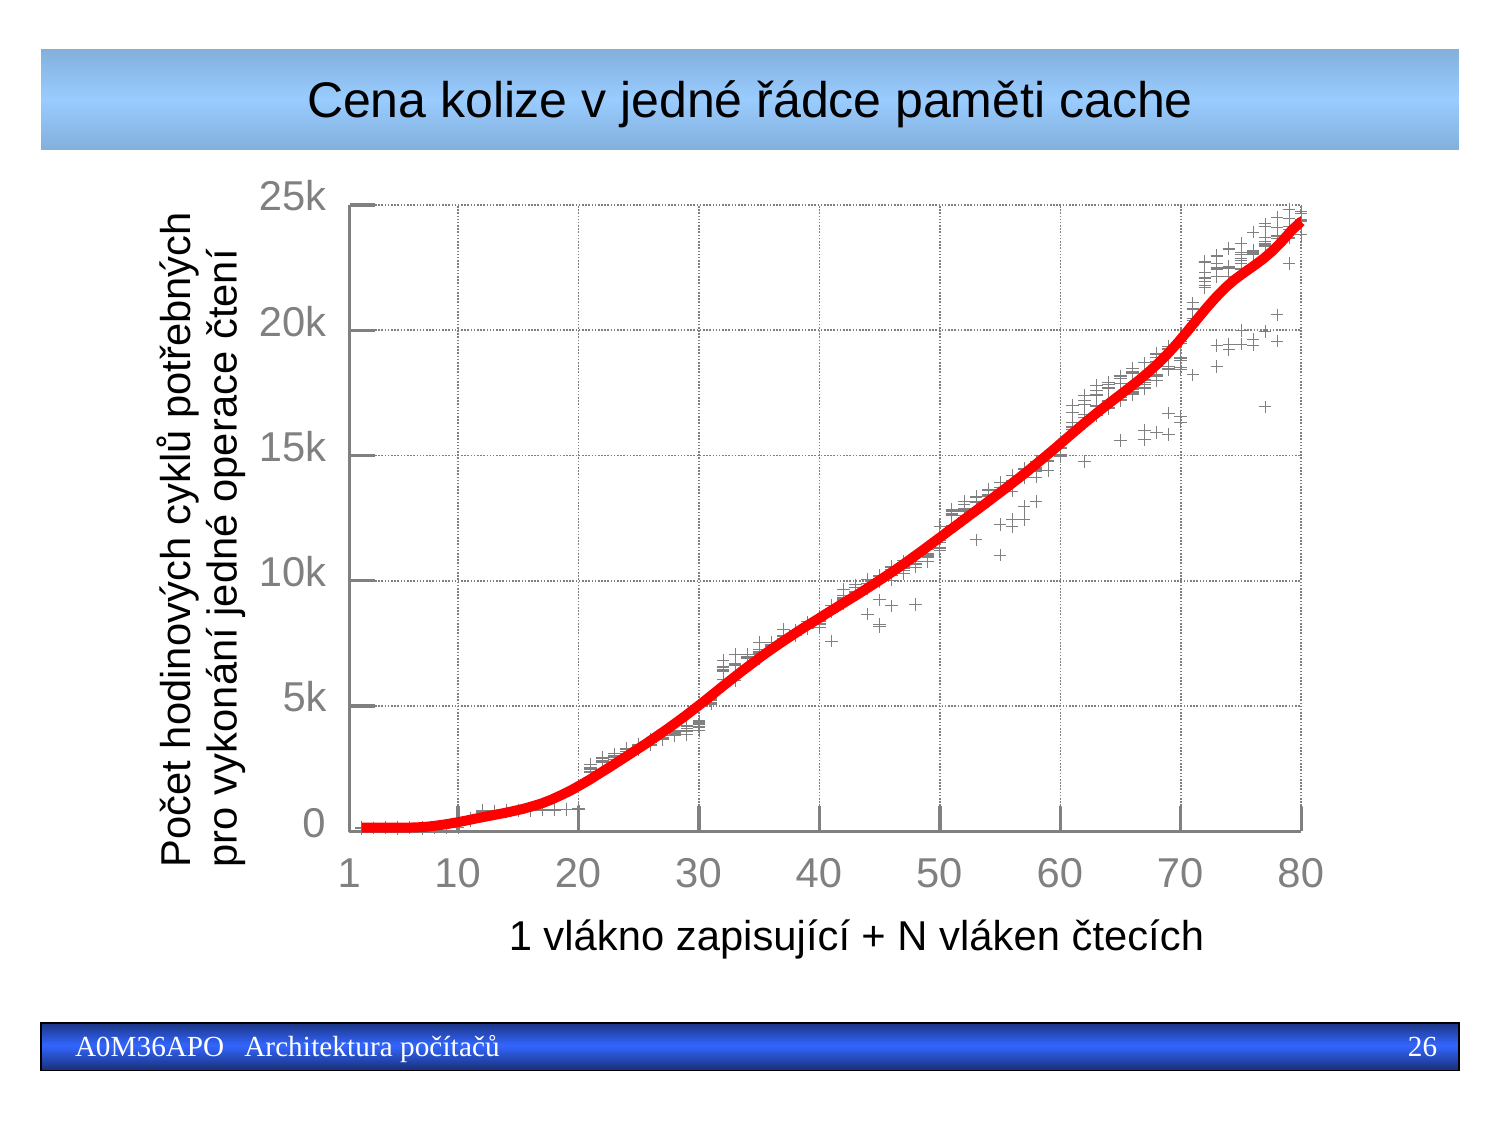

# Cena kolize v jedné řádce paměti cache
25k
20k
15k
Počet hodinových cyklů potřebných
pro vykonání jedné operace čtení
10k
5k
0
1
10
20
30
40
50
60
70
80
1 vlákno zapisující + N vláken čtecích
A0M36APO Architektura počítačů
26